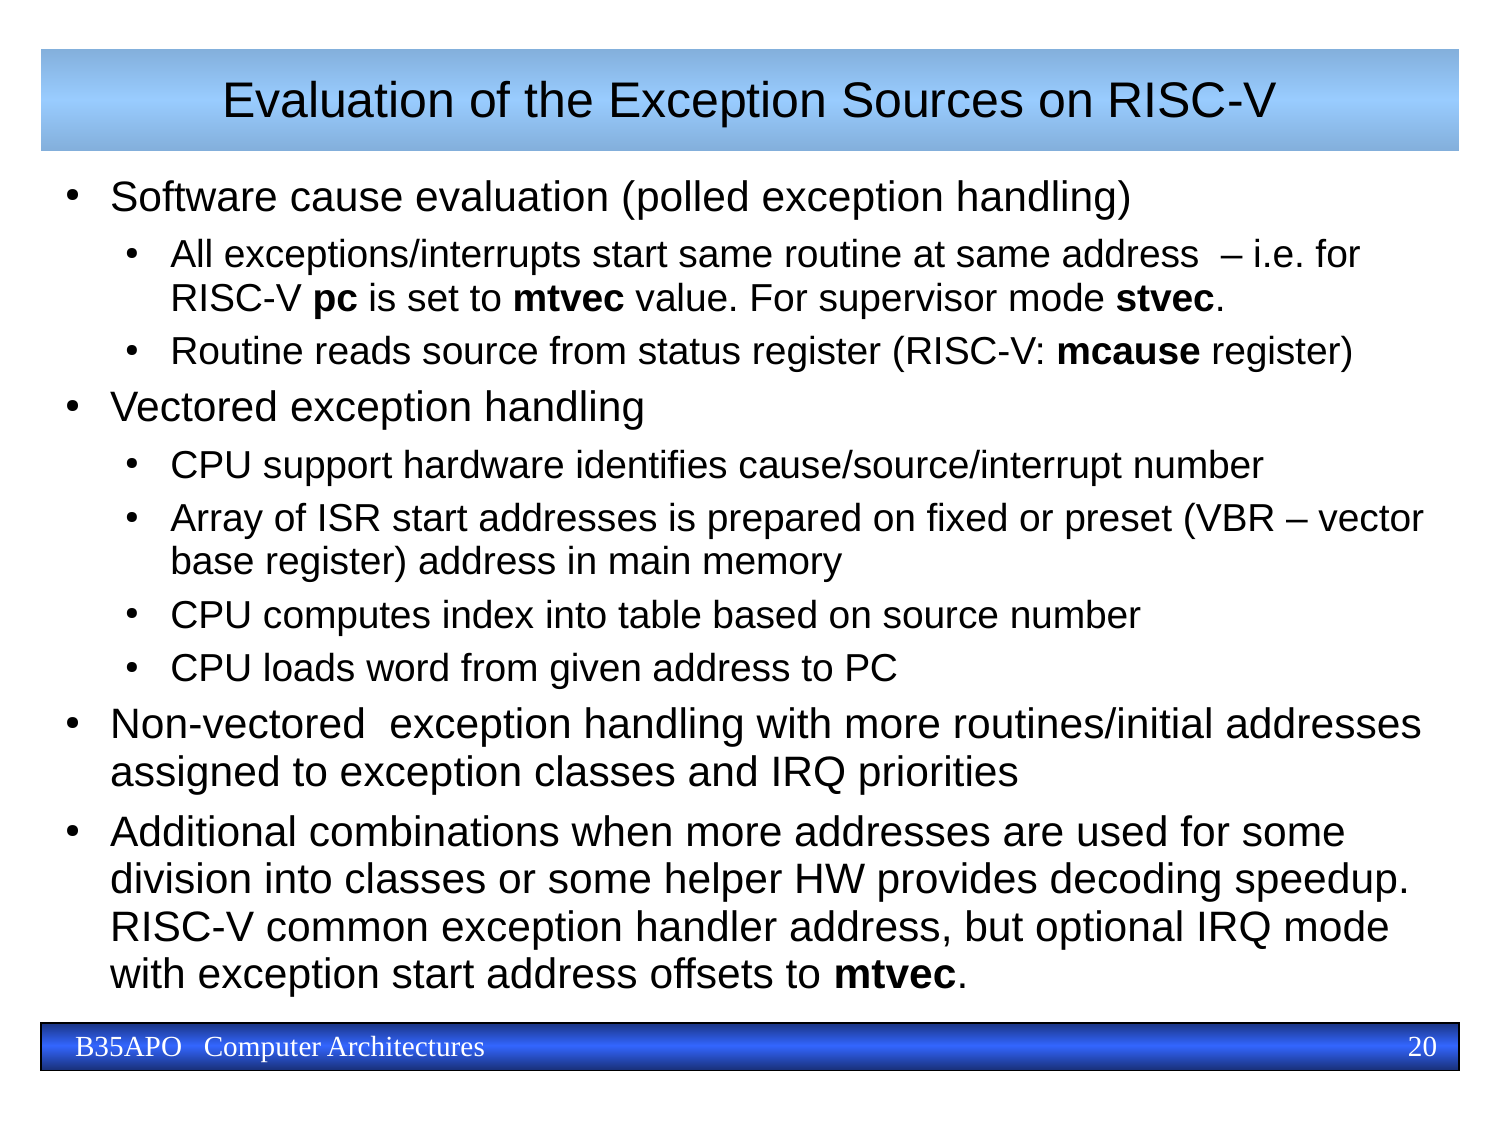

# Evaluation of the Exception Sources on RISC-V
Software cause evaluation (polled exception handling)
All exceptions/interrupts start same routine at same address – i.e. for RISC-V pc is set to mtvec value. For supervisor mode stvec.
Routine reads source from status register (RISC-V: mcause register)
Vectored exception handling
CPU support hardware identifies cause/source/interrupt number
Array of ISR start addresses is prepared on fixed or preset (VBR – vector base register) address in main memory
CPU computes index into table based on source number
CPU loads word from given address to PC
Non-vectored exception handling with more routines/initial addresses assigned to exception classes and IRQ priorities
Additional combinations when more addresses are used for some division into classes or some helper HW provides decoding speedup. RISC-V common exception handler address, but optional IRQ mode with exception start address offsets to mtvec.
B35APO Computer Architectures
20